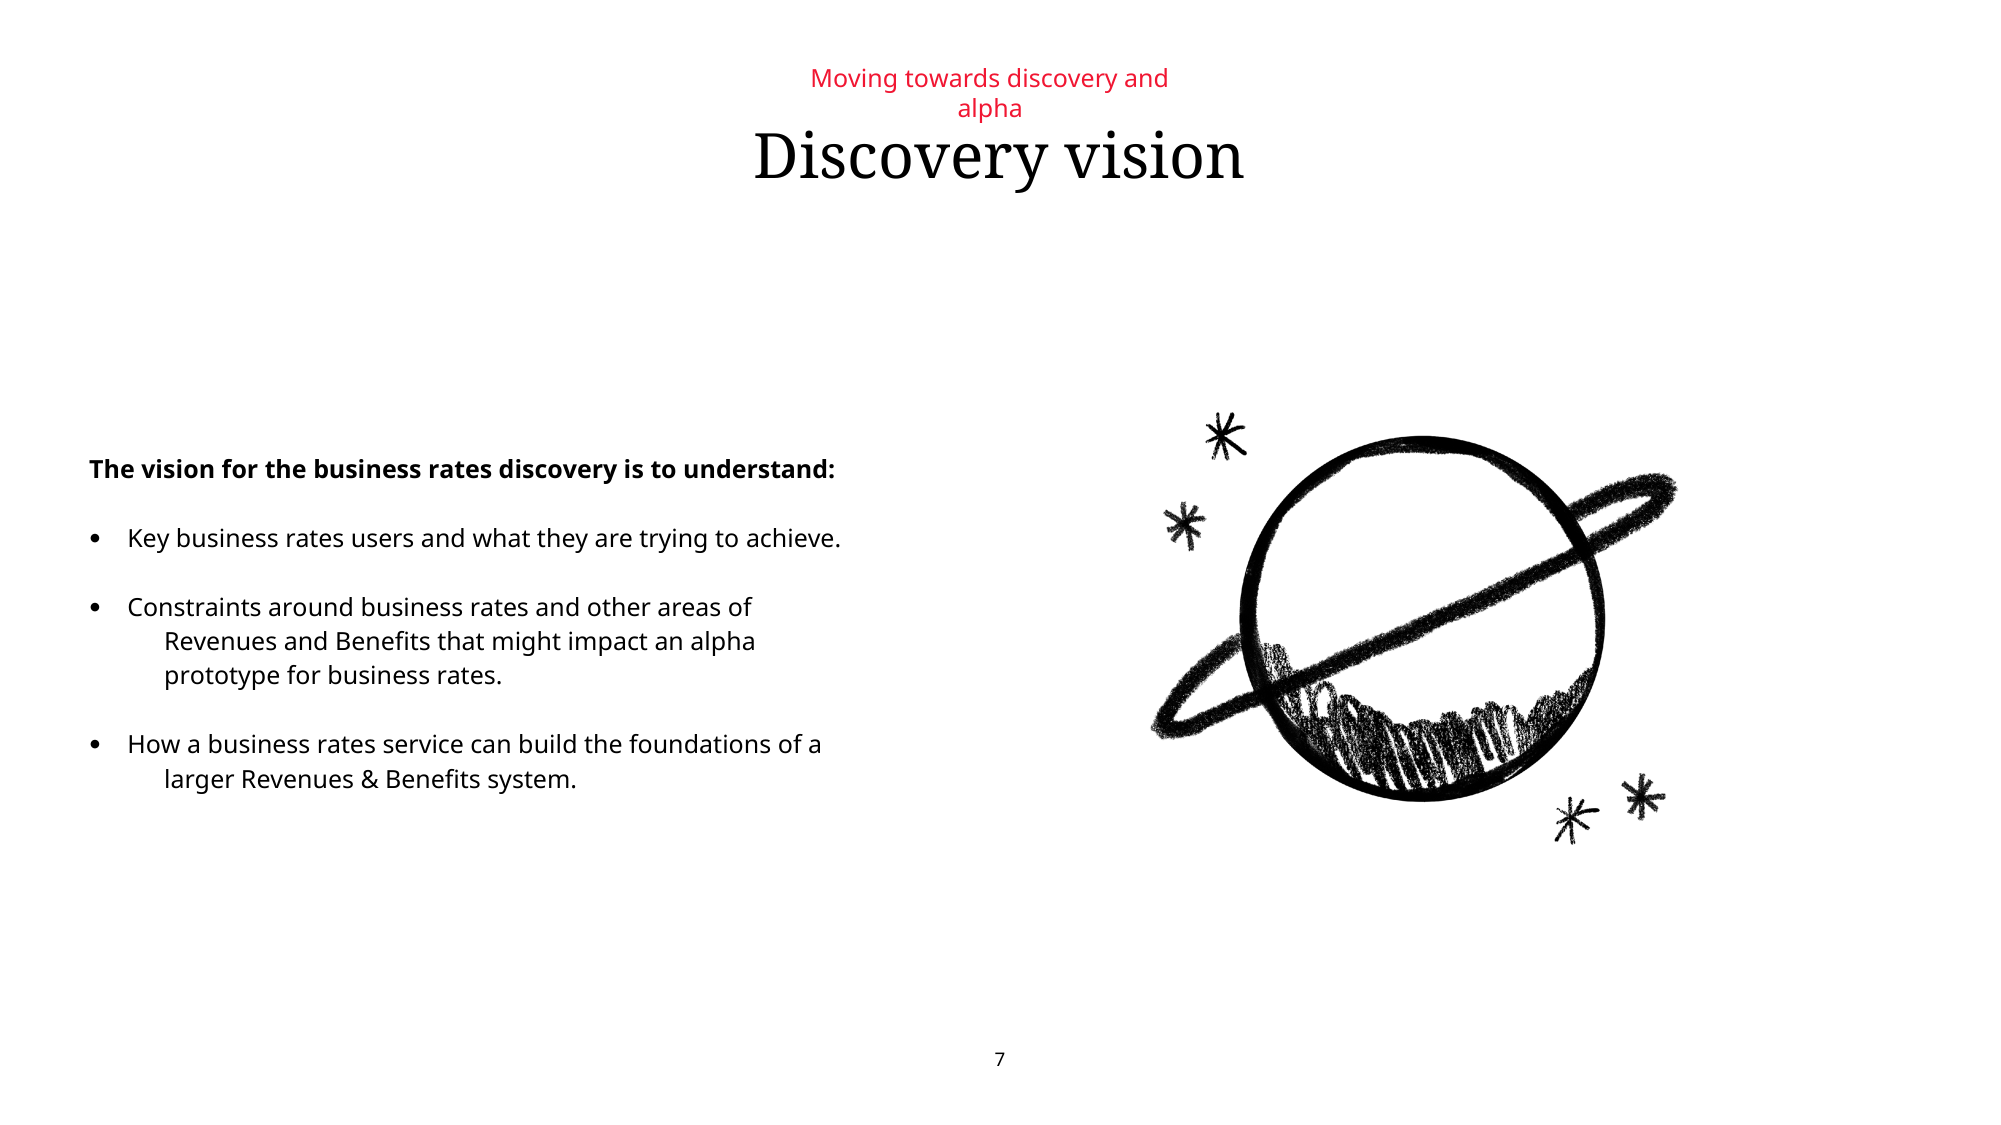

Moving towards discovery and alpha
Discovery vision
The vision for the business rates discovery is to understand:
Key business rates users and what they are trying to achieve.
Constraints around business rates and other areas of Revenues and Benefits that might impact an alpha prototype for business rates.
How a business rates service can build the foundations of a larger Revenues & Benefits system.